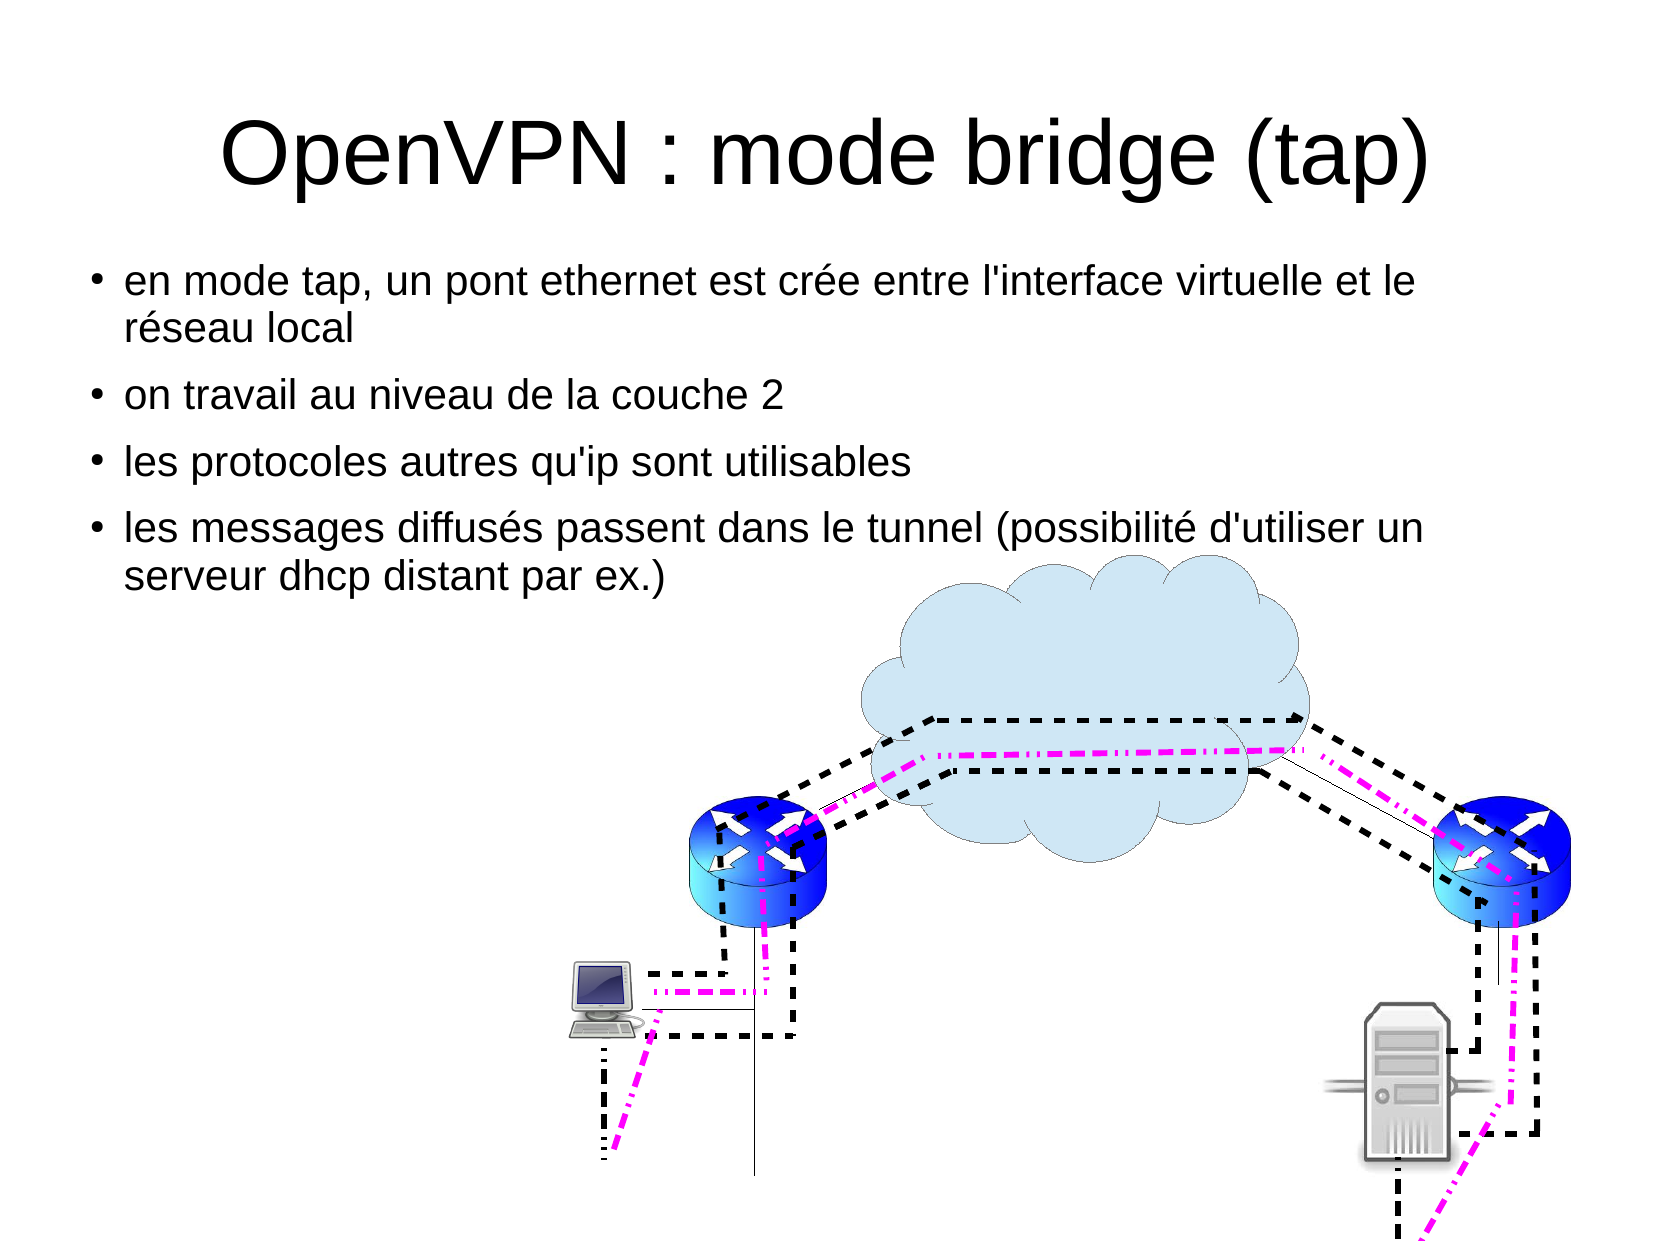

# OpenVPN : mode bridge (tap)
en mode tap, un pont ethernet est crée entre l'interface virtuelle et le réseau local
on travail au niveau de la couche 2
les protocoles autres qu'ip sont utilisables
les messages diffusés passent dans le tunnel (possibilité d'utiliser un serveur dhcp distant par ex.)